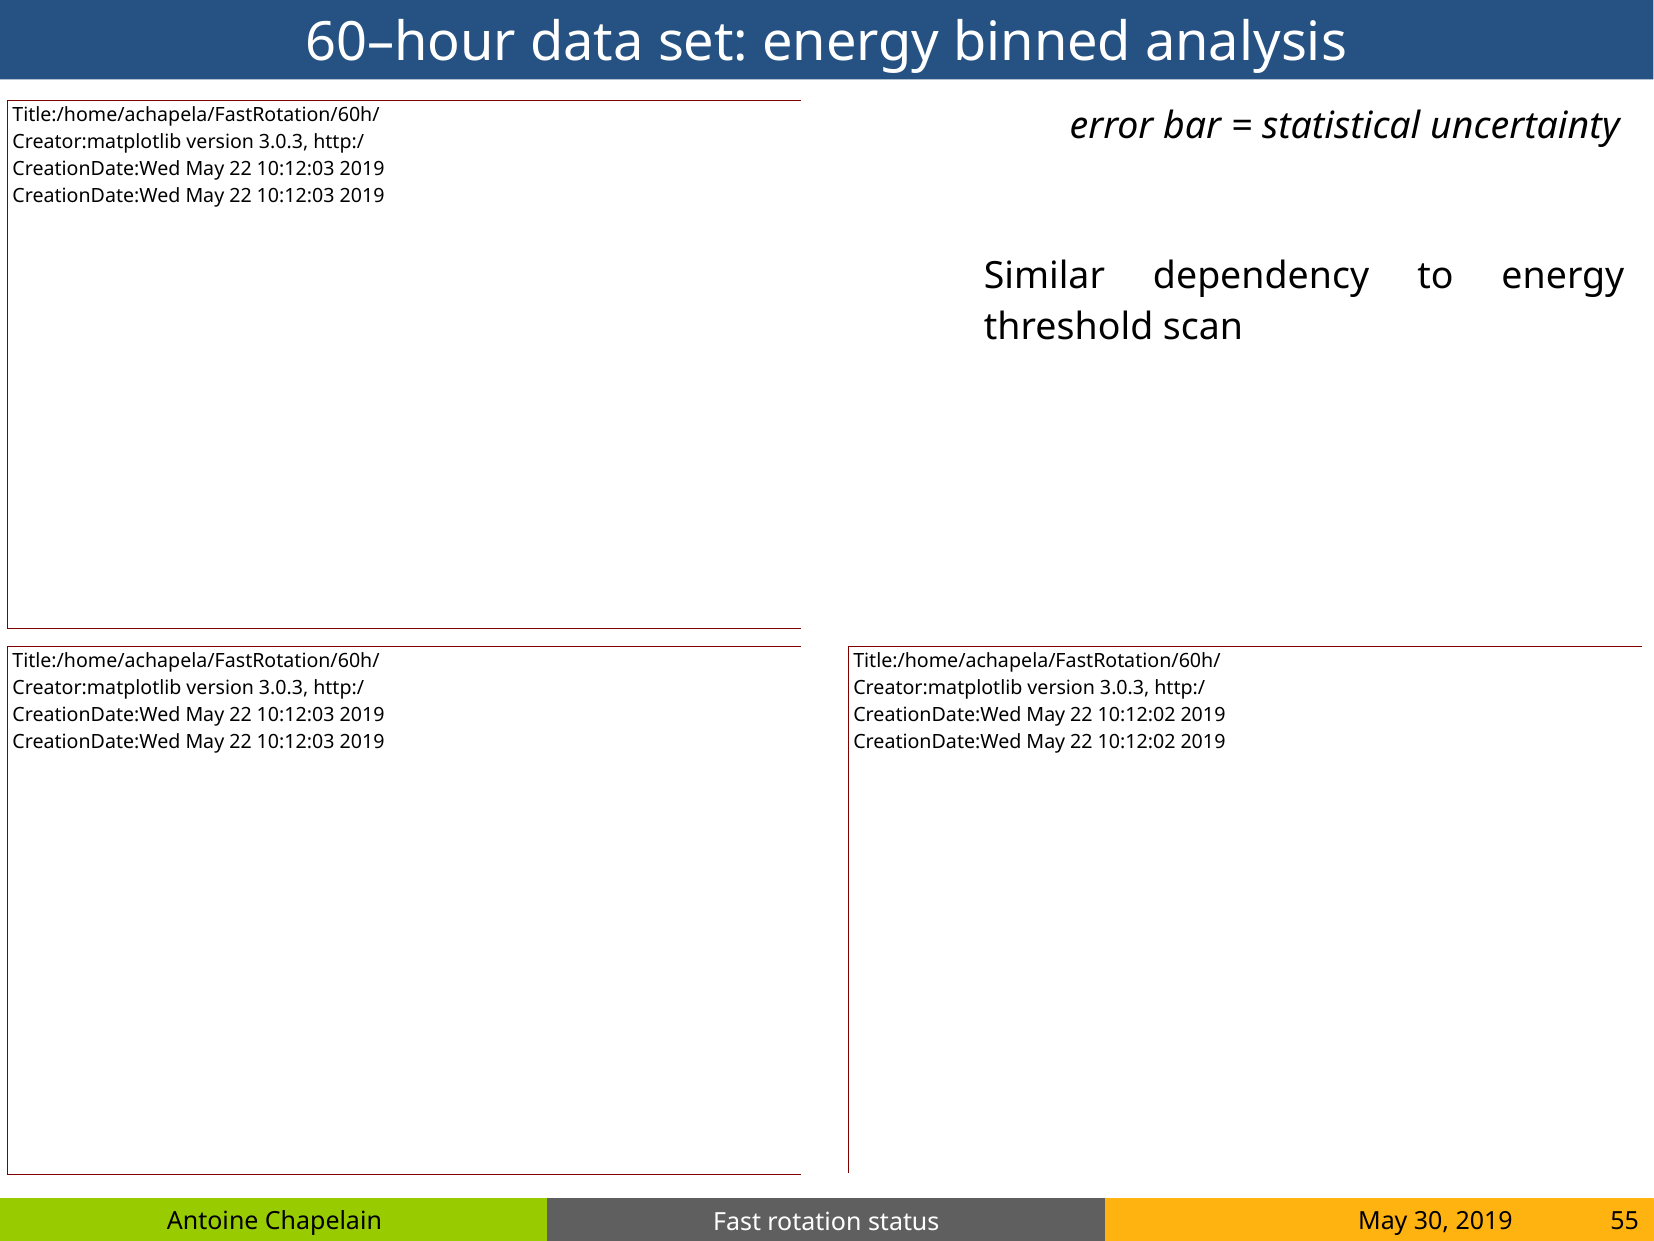

# 60–hour data set: energy binned analysis
error bar = statistical uncertainty
Similar dependency to energy threshold scan